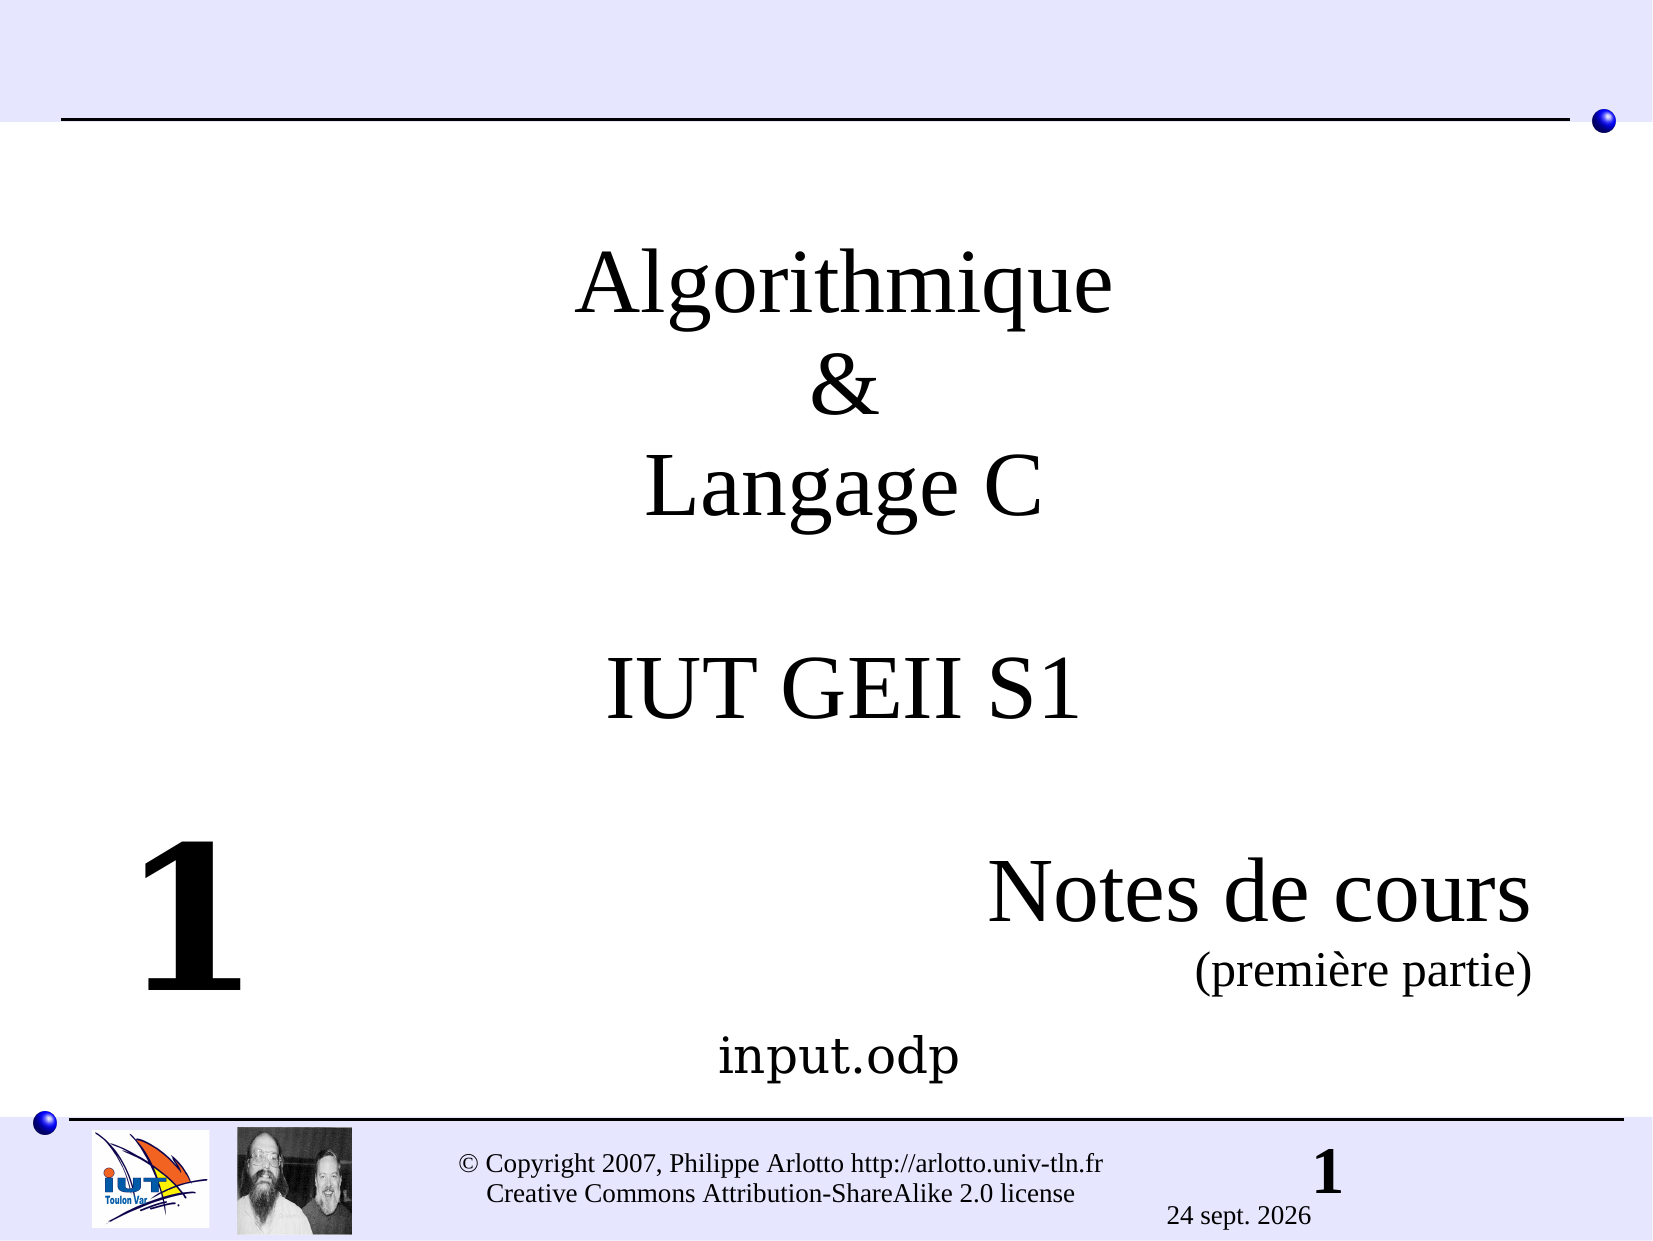

#
Algorithmique
&
Langage C
IUT GEII S1
		Notes de cours
(première partie)
1
input.odp